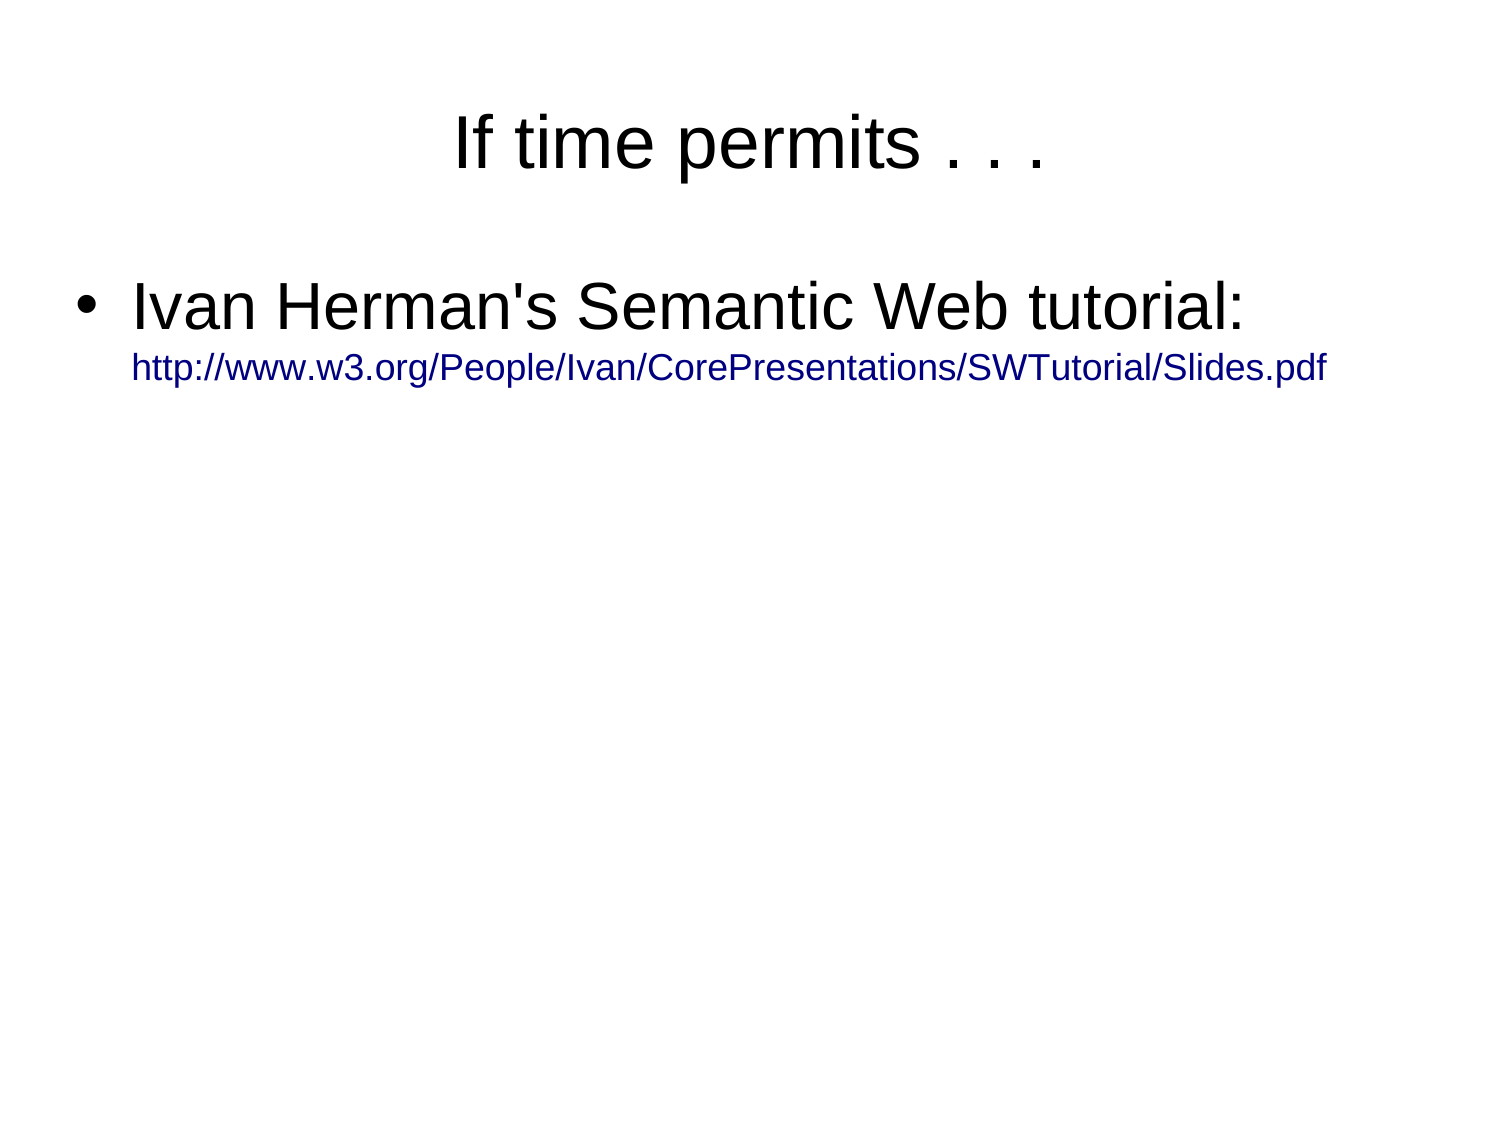

# If time permits . . .
Ivan Herman's Semantic Web tutorial:
http://www.w3.org/People/Ivan/CorePresentations/SWTutorial/Slides.pdf